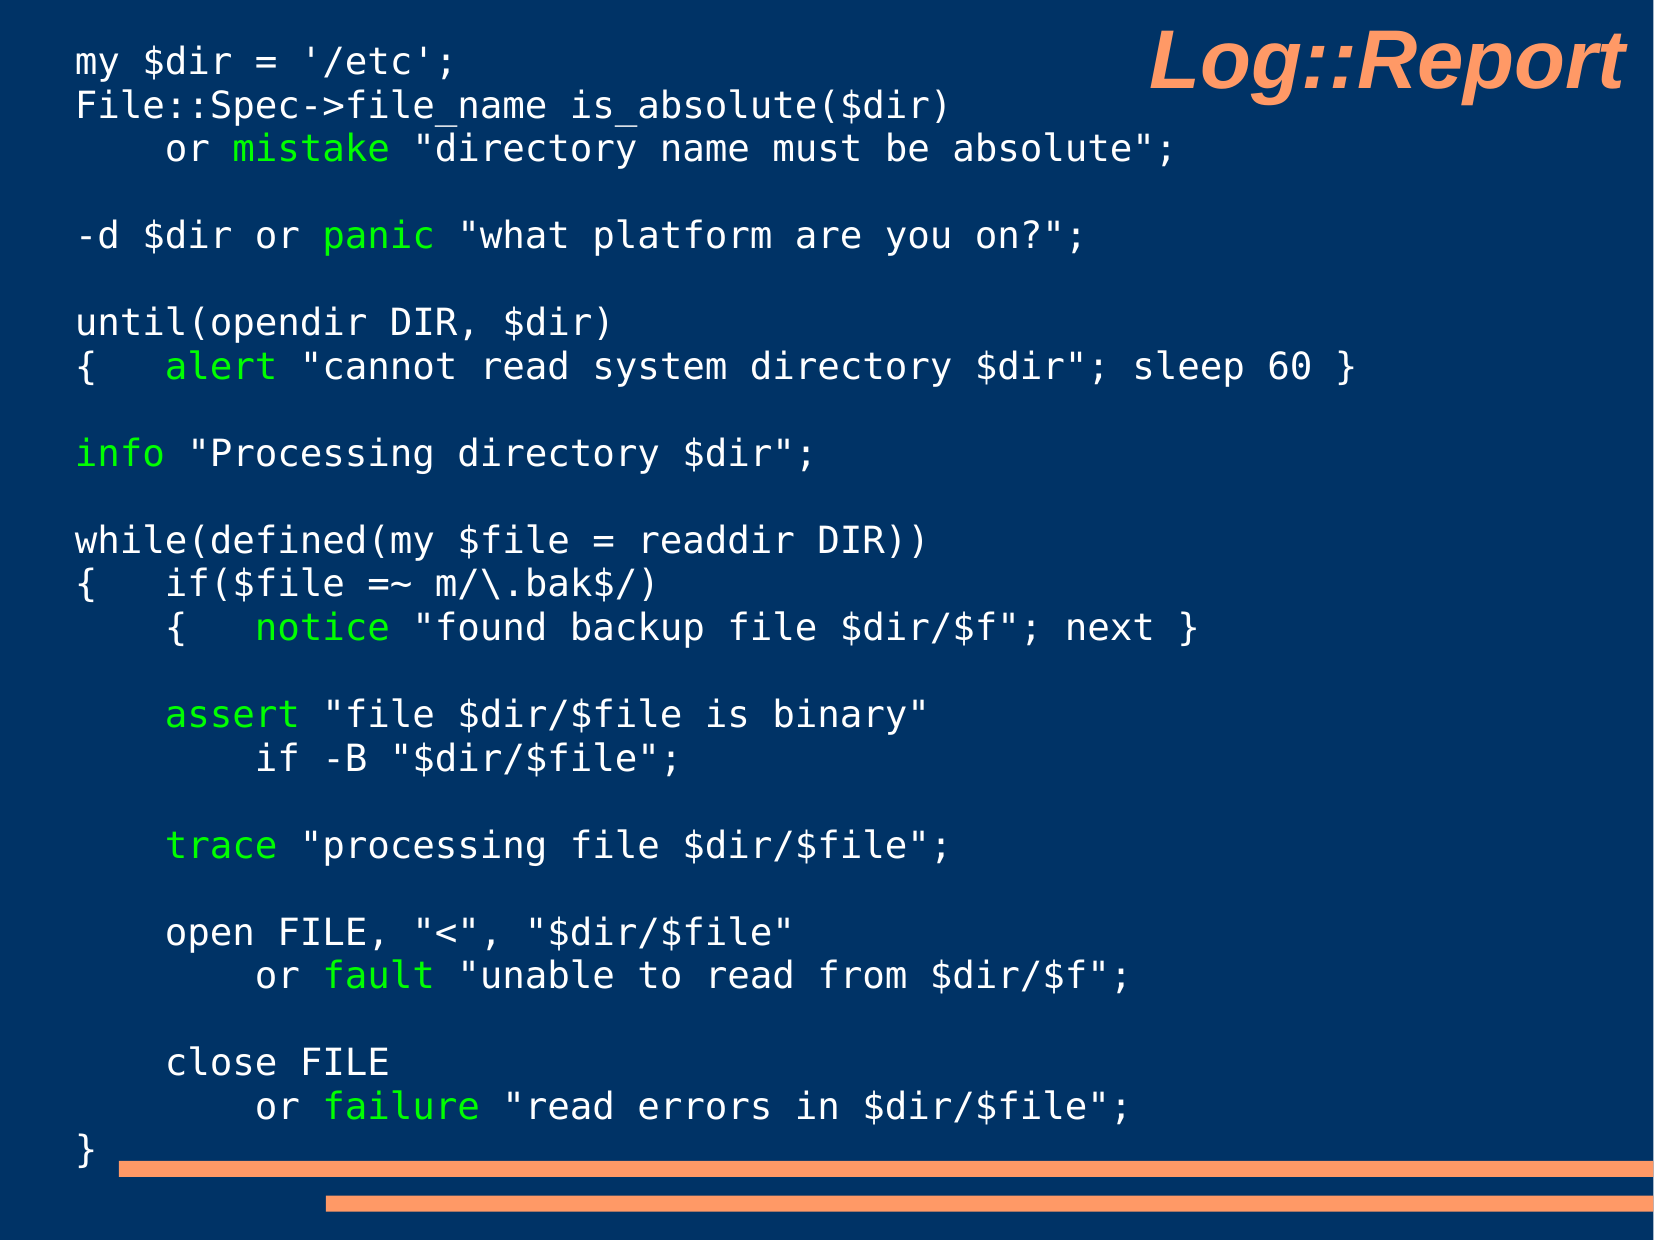

# Log::Report
 my $dir = '/etc';
 File::Spec->file_name is_absolute($dir)
 or mistake "directory name must be absolute";
 -d $dir or panic "what platform are you on?";
 until(opendir DIR, $dir)
 { alert "cannot read system directory $dir"; sleep 60 }
 info "Processing directory $dir";
 while(defined(my $file = readdir DIR))
 { if($file =~ m/\.bak$/)
 { notice "found backup file $dir/$f"; next }
 assert "file $dir/$file is binary"
 if -B "$dir/$file";
 trace "processing file $dir/$file";
 open FILE, "<", "$dir/$file"
 or fault "unable to read from $dir/$f";
 close FILE
 or failure "read errors in $dir/$file";
 }